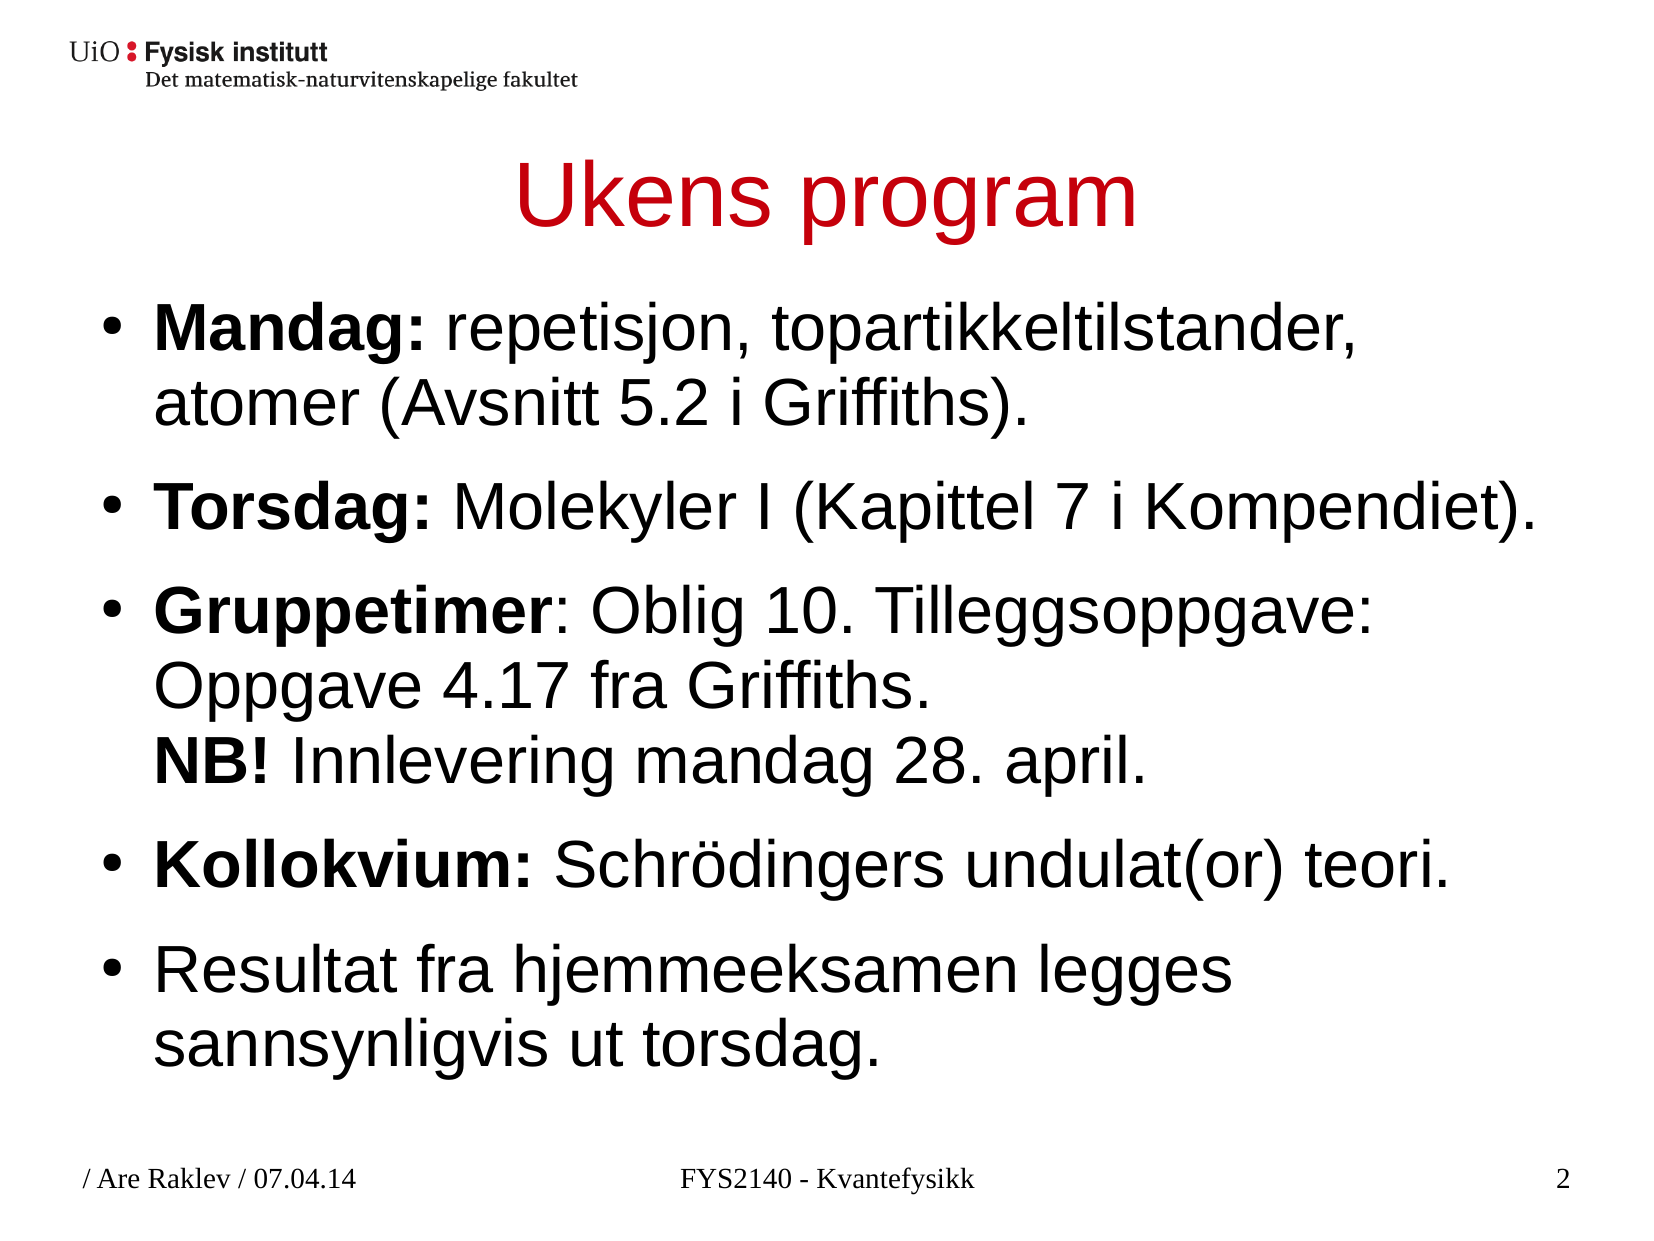

# Ukens program
Mandag: repetisjon, topartikkeltilstander, atomer (Avsnitt 5.2 i Griffiths).
Torsdag: Molekyler I (Kapittel 7 i Kompendiet).
Gruppetimer: Oblig 10. Tilleggsoppgave: Oppgave 4.17 fra Griffiths.
NB! Innlevering mandag 28. april.
Kollokvium: Schrödingers undulat(or) teori.
Resultat fra hjemmeeksamen legges sannsynligvis ut torsdag.
/ Are Raklev / 07.04.14
FYS2140 - Kvantefysikk
2